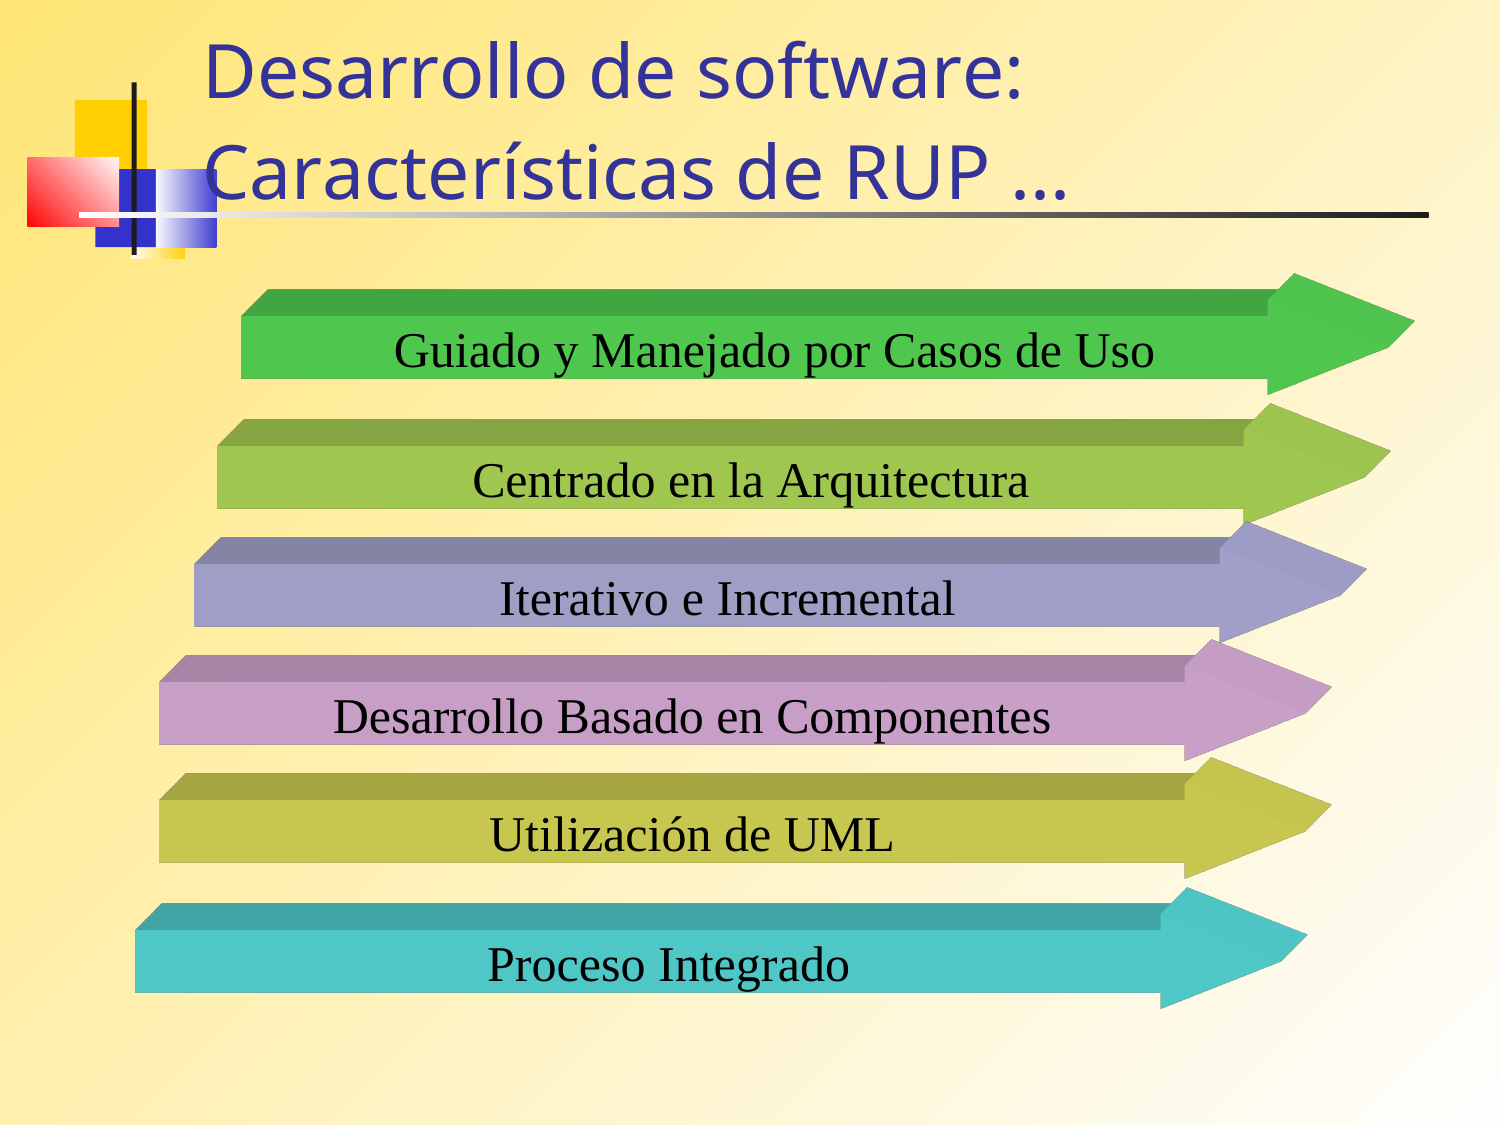

# Desarrollo de software: Características de RUP ...
Guiado y Manejado por Casos de Uso
Centrado en la Arquitectura
Iterativo e Incremental
Desarrollo Basado en Componentes
Utilización de UML
Proceso Integrado